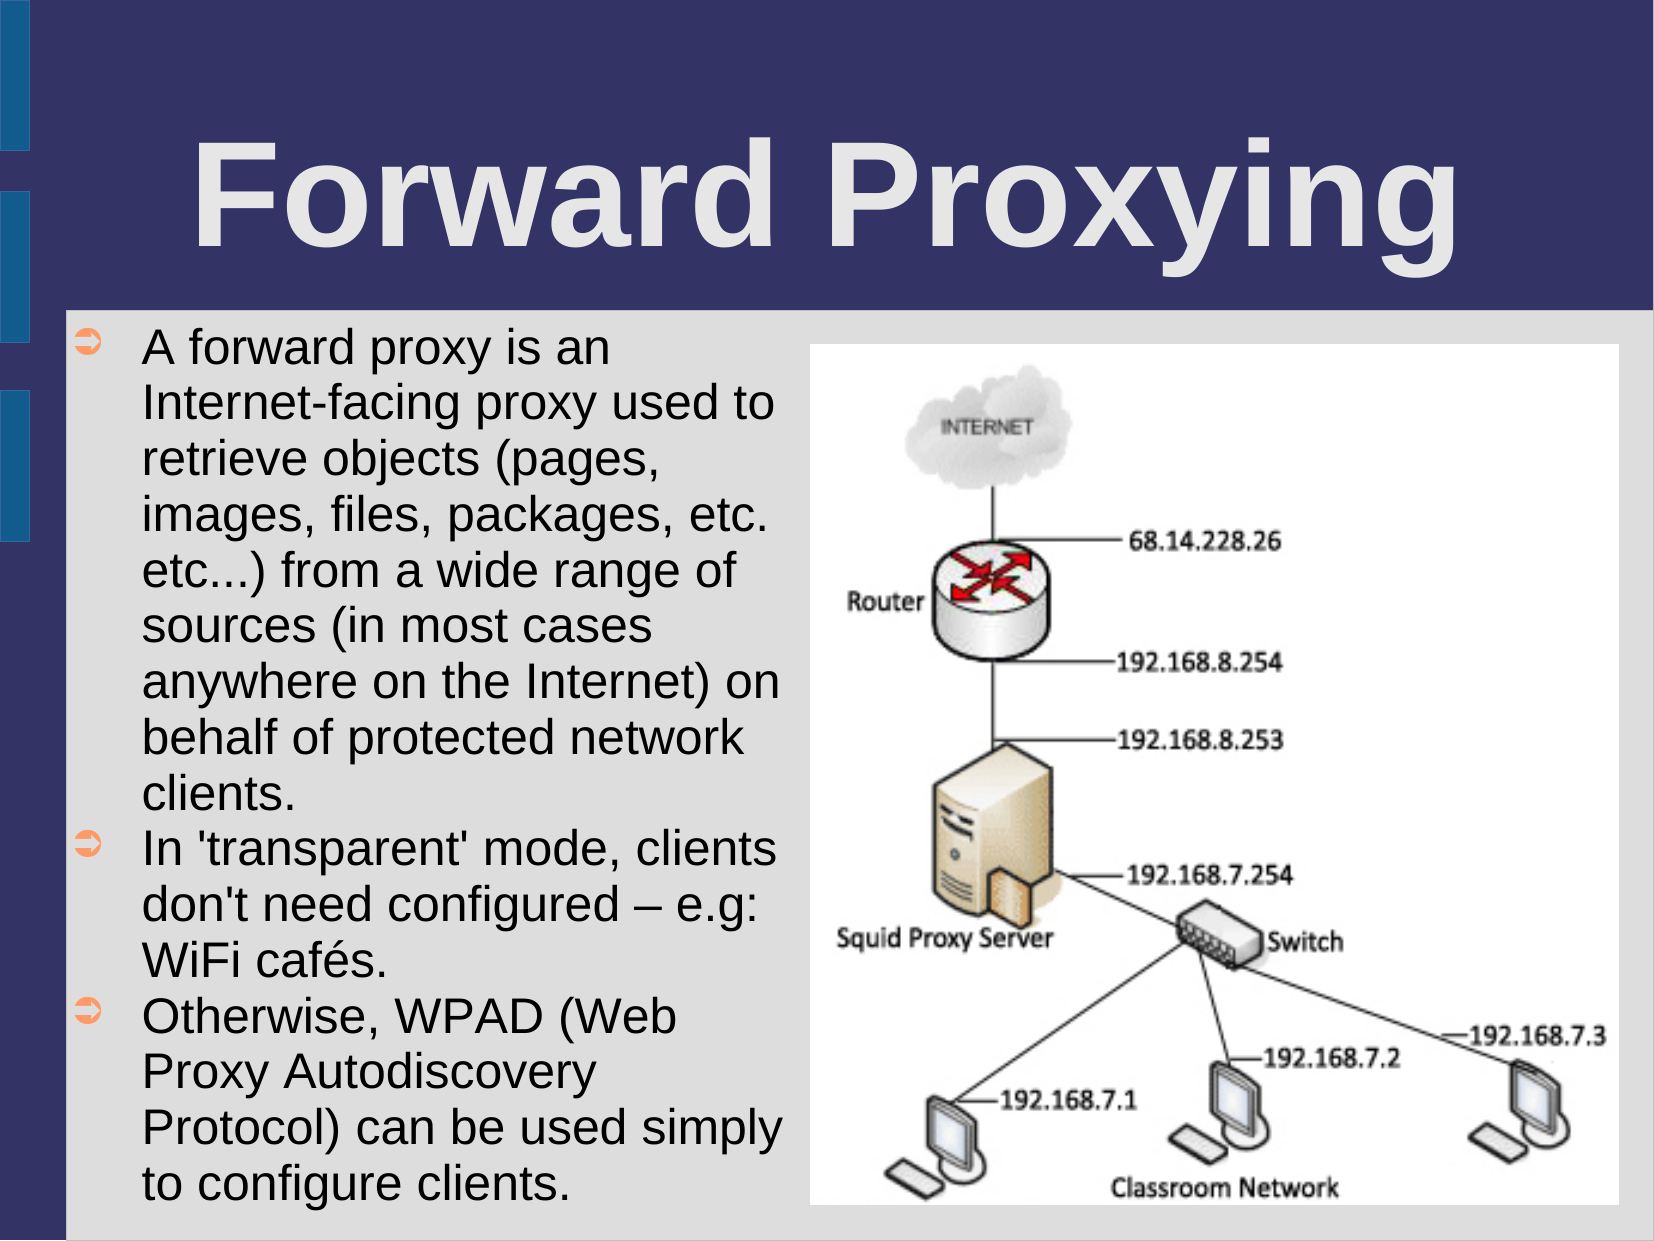

# Forward Proxying
A forward proxy is an Internet-facing proxy used to retrieve objects (pages, images, files, packages, etc. etc...) from a wide range of sources (in most cases anywhere on the Internet) on behalf of protected network clients.
In 'transparent' mode, clients don't need configured – e.g: WiFi cafés.
Otherwise, WPAD (Web Proxy Autodiscovery Protocol) can be used simply to configure clients.